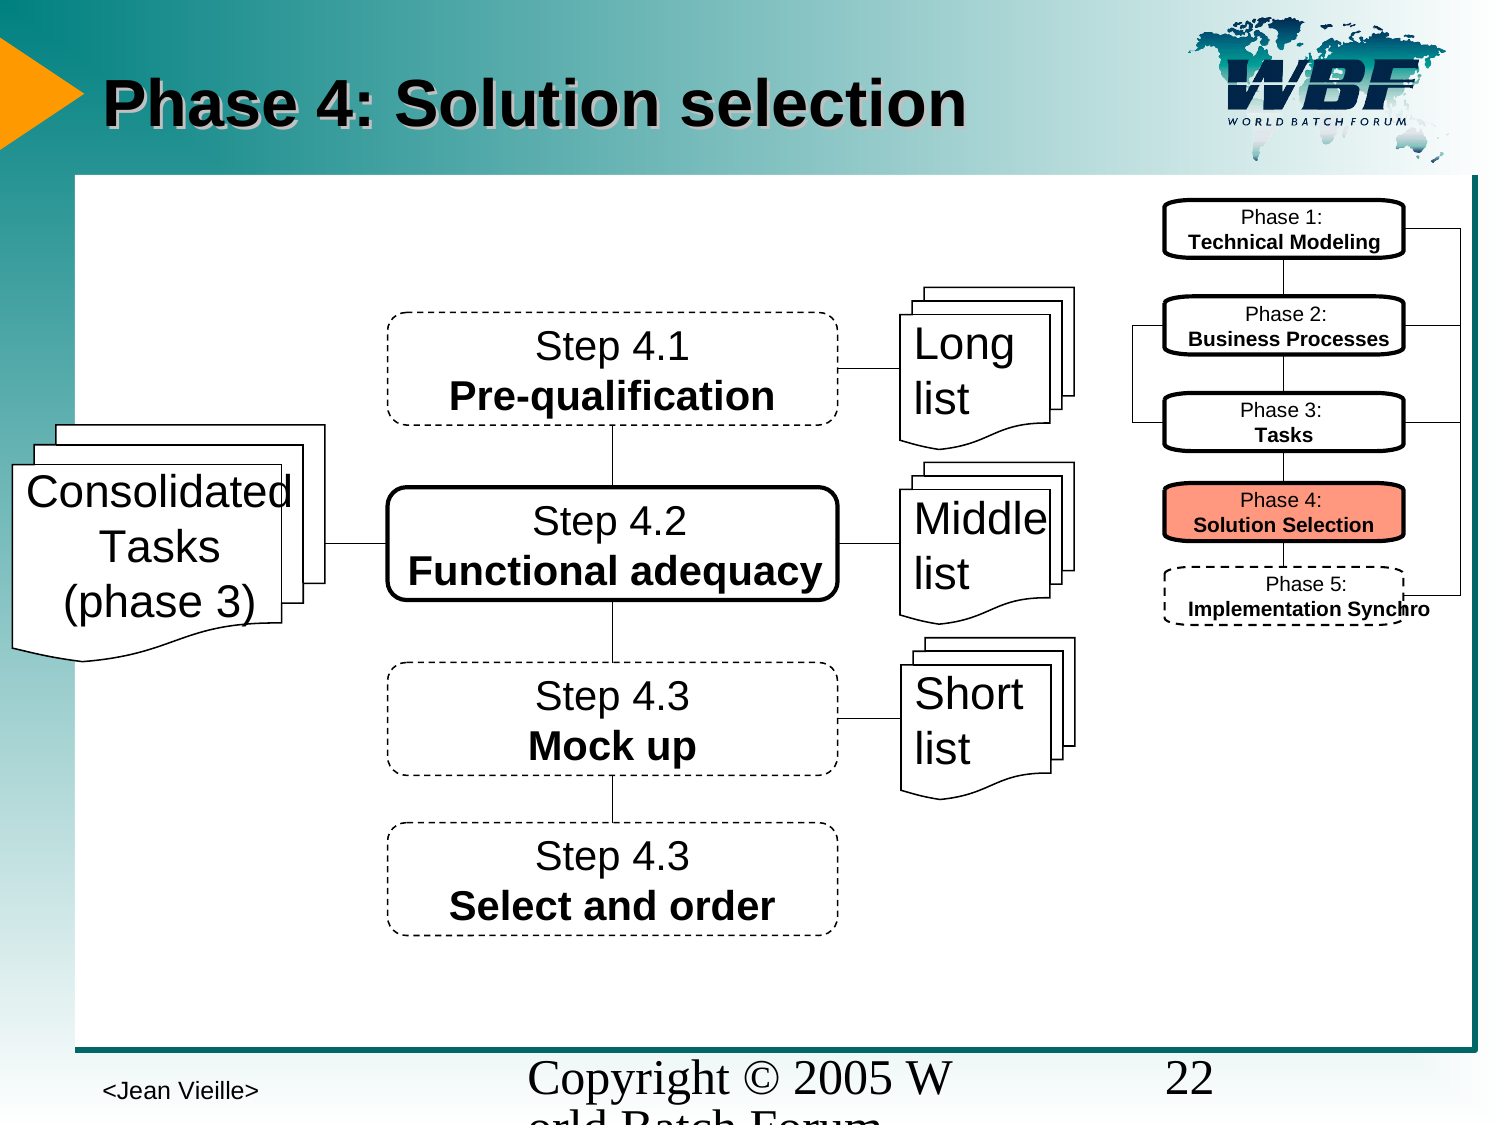

# Phase 4: Solution selection
Phase 1:
Technical Modeling
Long
list
Phase 2:
Business Processes
Step 4.1
Pre-qualification
Phase 3:
Tasks
Consolidated
Tasks
(phase 3)
Middle
list
Phase 4:
Solution Selection
Step 4.2
Functional adequacy
Phase 5:
Implementation Synchro
Short
list
Step 4.3
Mock up
Step 4.3
Select and order
Copyright © 2005 World Batch Forum
22